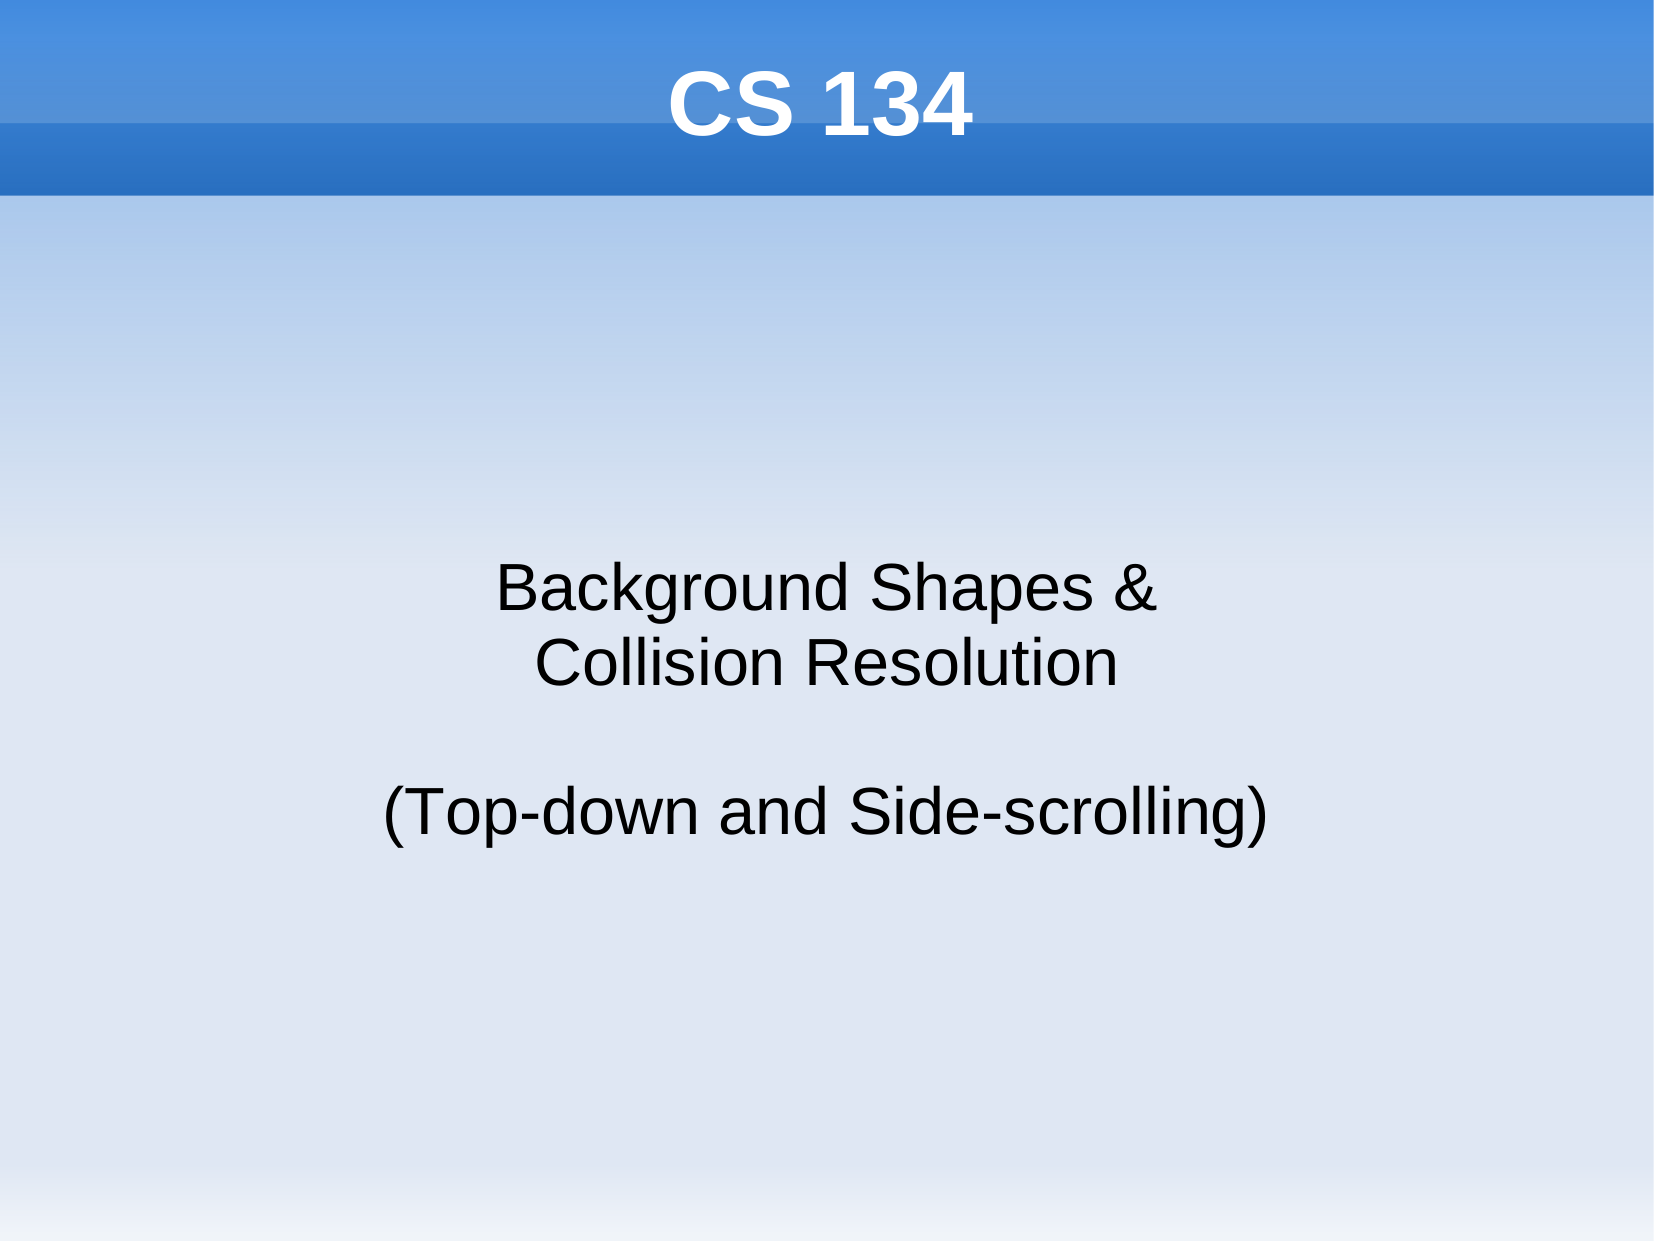

# CS 134
Background Shapes &
Collision Resolution
(Top-down and Side-scrolling)